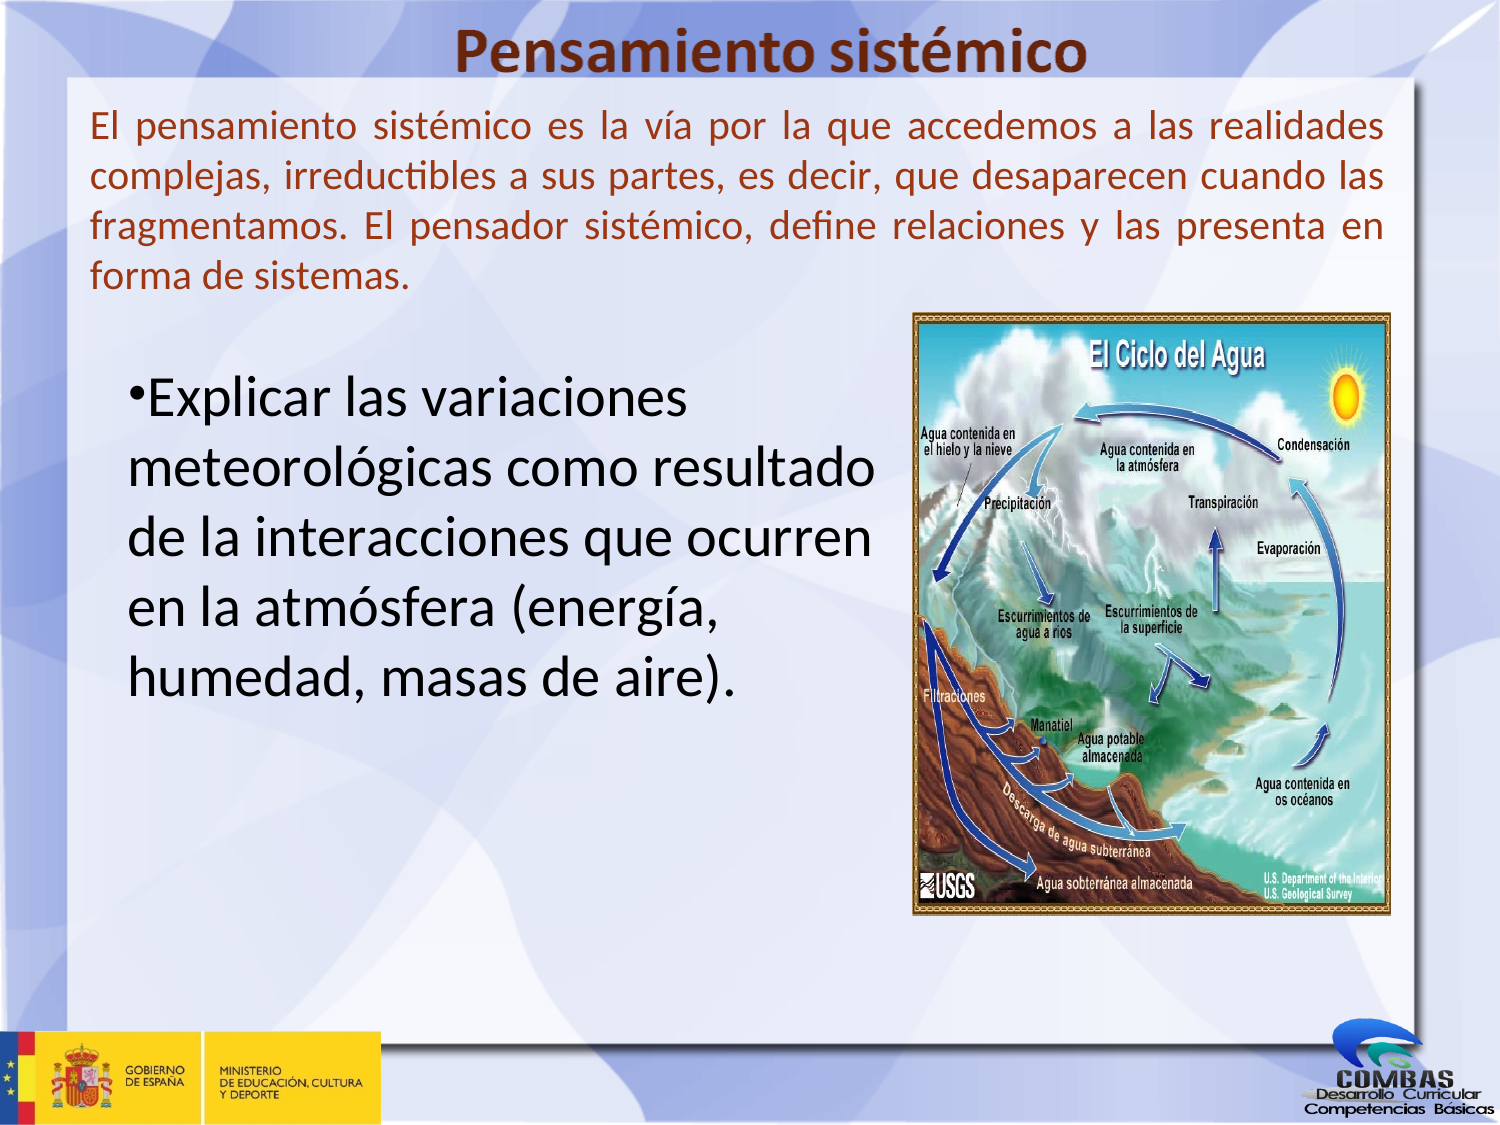

El pensamiento sistémico es la vía por la que accedemos a las realidades complejas, irreductibles a sus partes, es decir, que desaparecen cuando las fragmentamos. El pensador sistémico, define relaciones y las presenta en forma de sistemas.
Explicar las variaciones meteorológicas como resultado de la interacciones que ocurren en la atmósfera (energía, humedad, masas de aire).